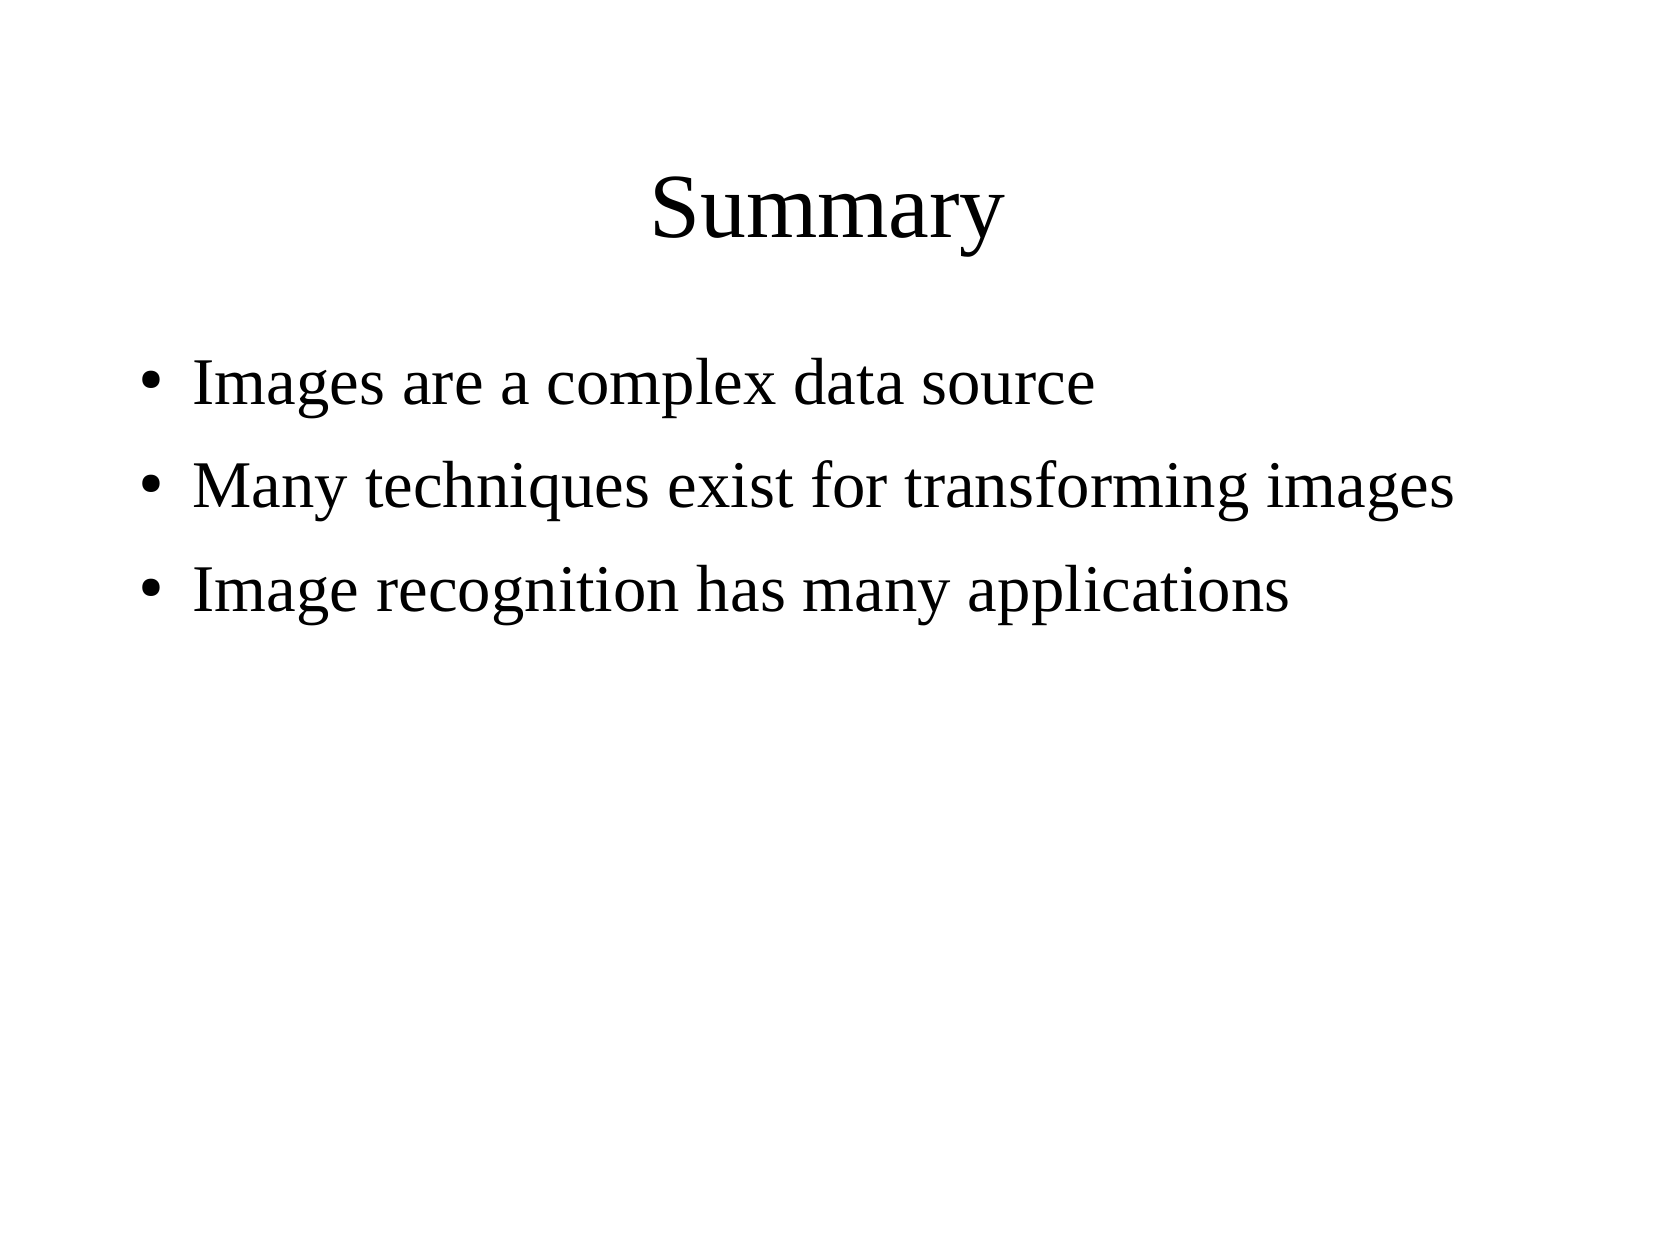

# Summary
Images are a complex data source
Many techniques exist for transforming images
Image recognition has many applications